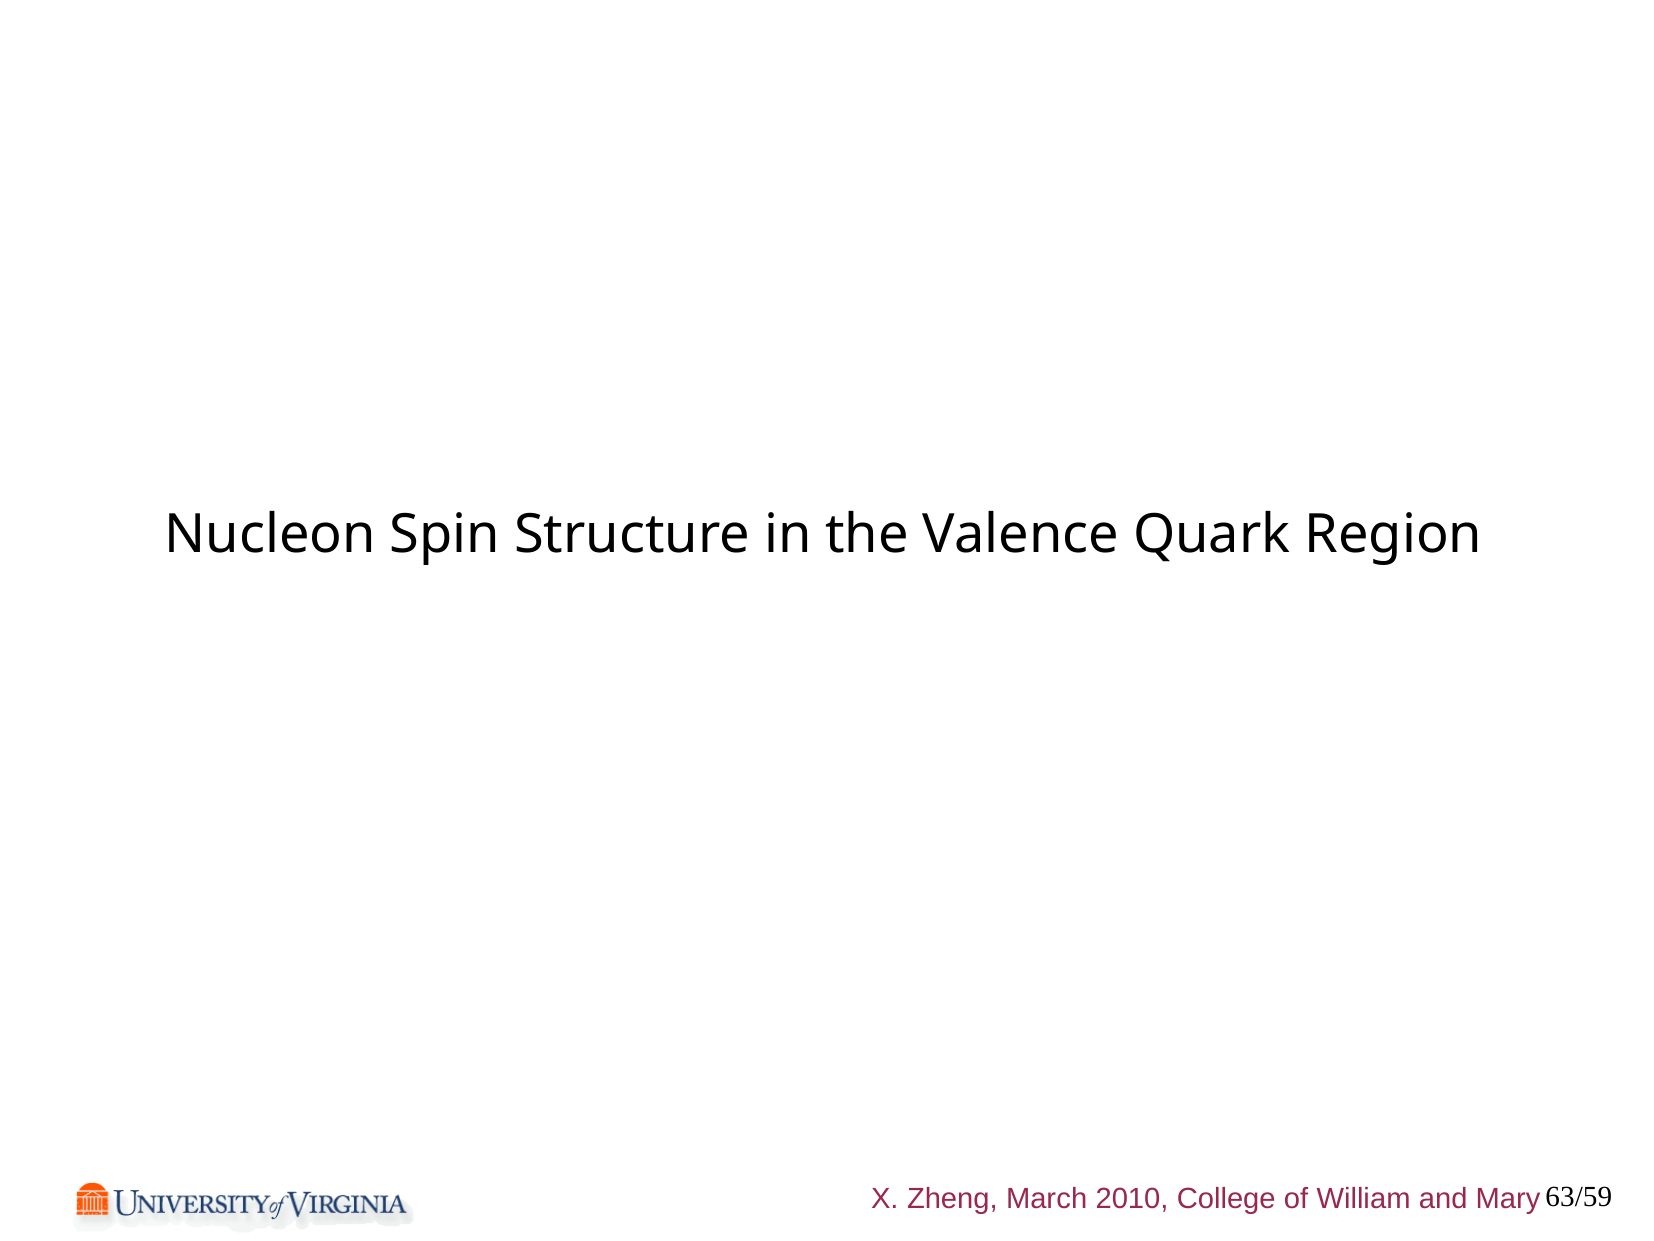

Nucleon Spin Structure in the Valence Quark Region